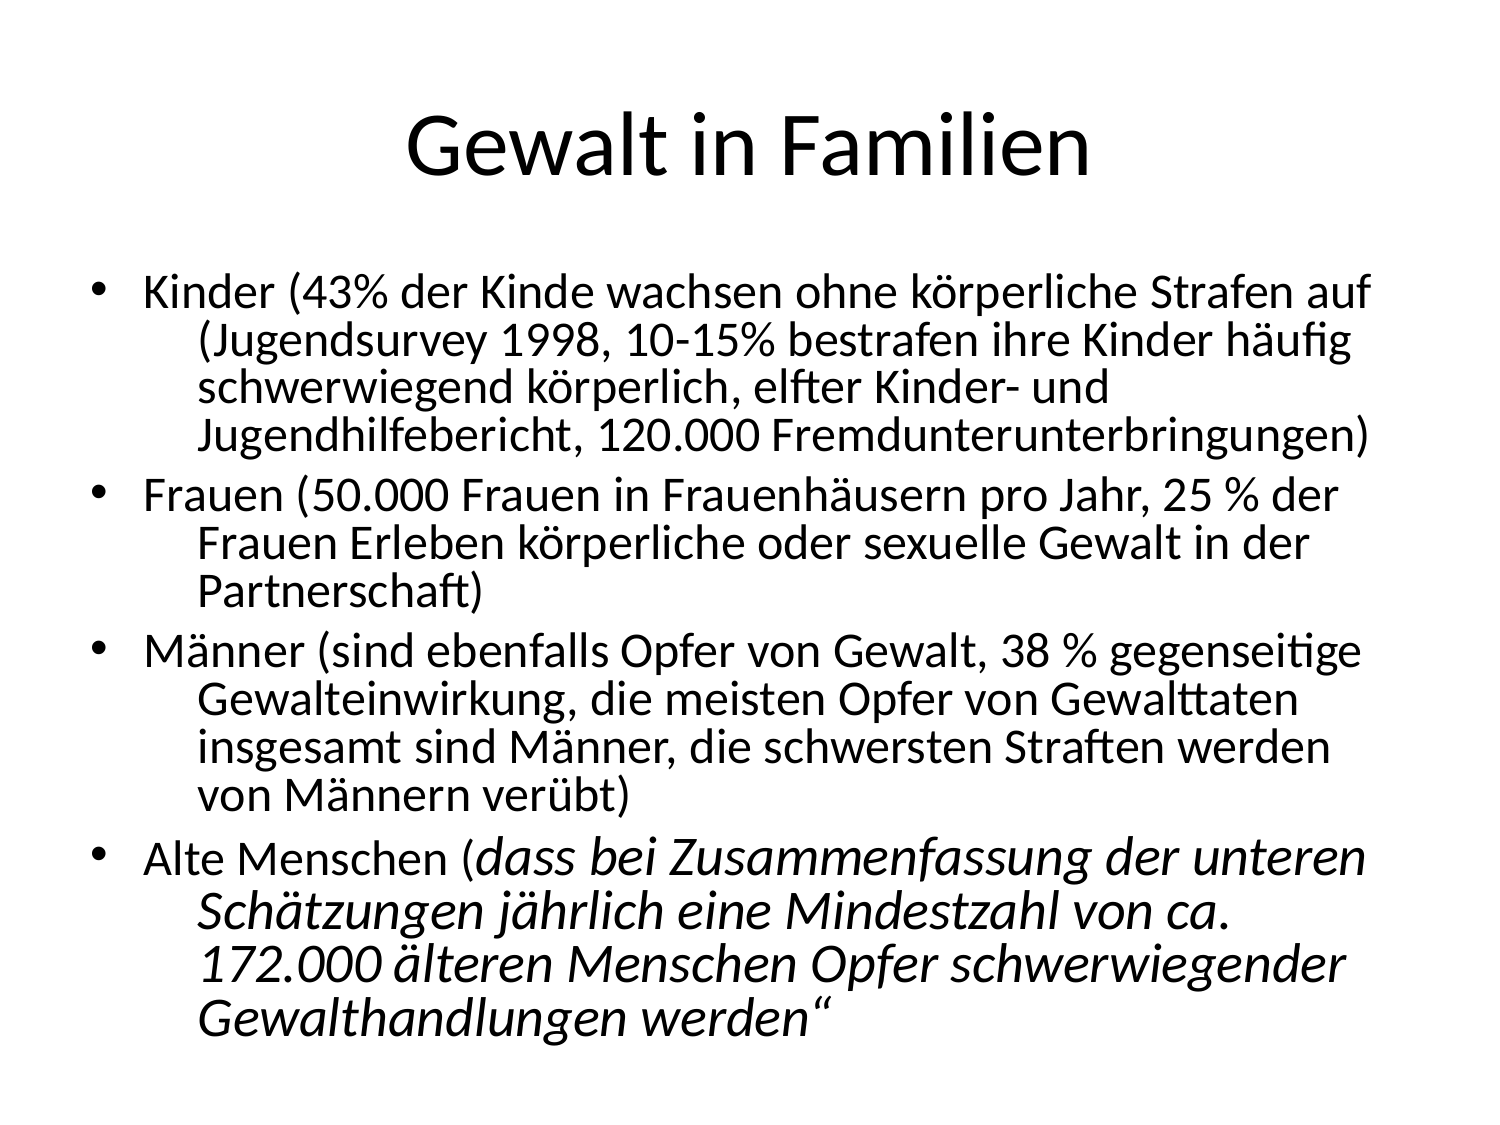

# Gewalt in Familien
Kinder (43% der Kinde wachsen ohne körperliche Strafen auf (Jugendsurvey 1998, 10-15% bestrafen ihre Kinder häufig schwerwiegend körperlich, elfter Kinder- und Jugendhilfebericht, 120.000 Fremdunterunterbringungen)
Frauen (50.000 Frauen in Frauenhäusern pro Jahr, 25 % der Frauen Erleben körperliche oder sexuelle Gewalt in der Partnerschaft)
Männer (sind ebenfalls Opfer von Gewalt, 38 % gegenseitige Gewalteinwirkung, die meisten Opfer von Gewalttaten insgesamt sind Männer, die schwersten Straften werden von Männern verübt)
Alte Menschen (dass bei Zusammenfassung der unteren Schätzungen jährlich eine Mindestzahl von ca. 172.000 älteren Menschen Opfer schwerwiegender Gewalthandlungen werden“